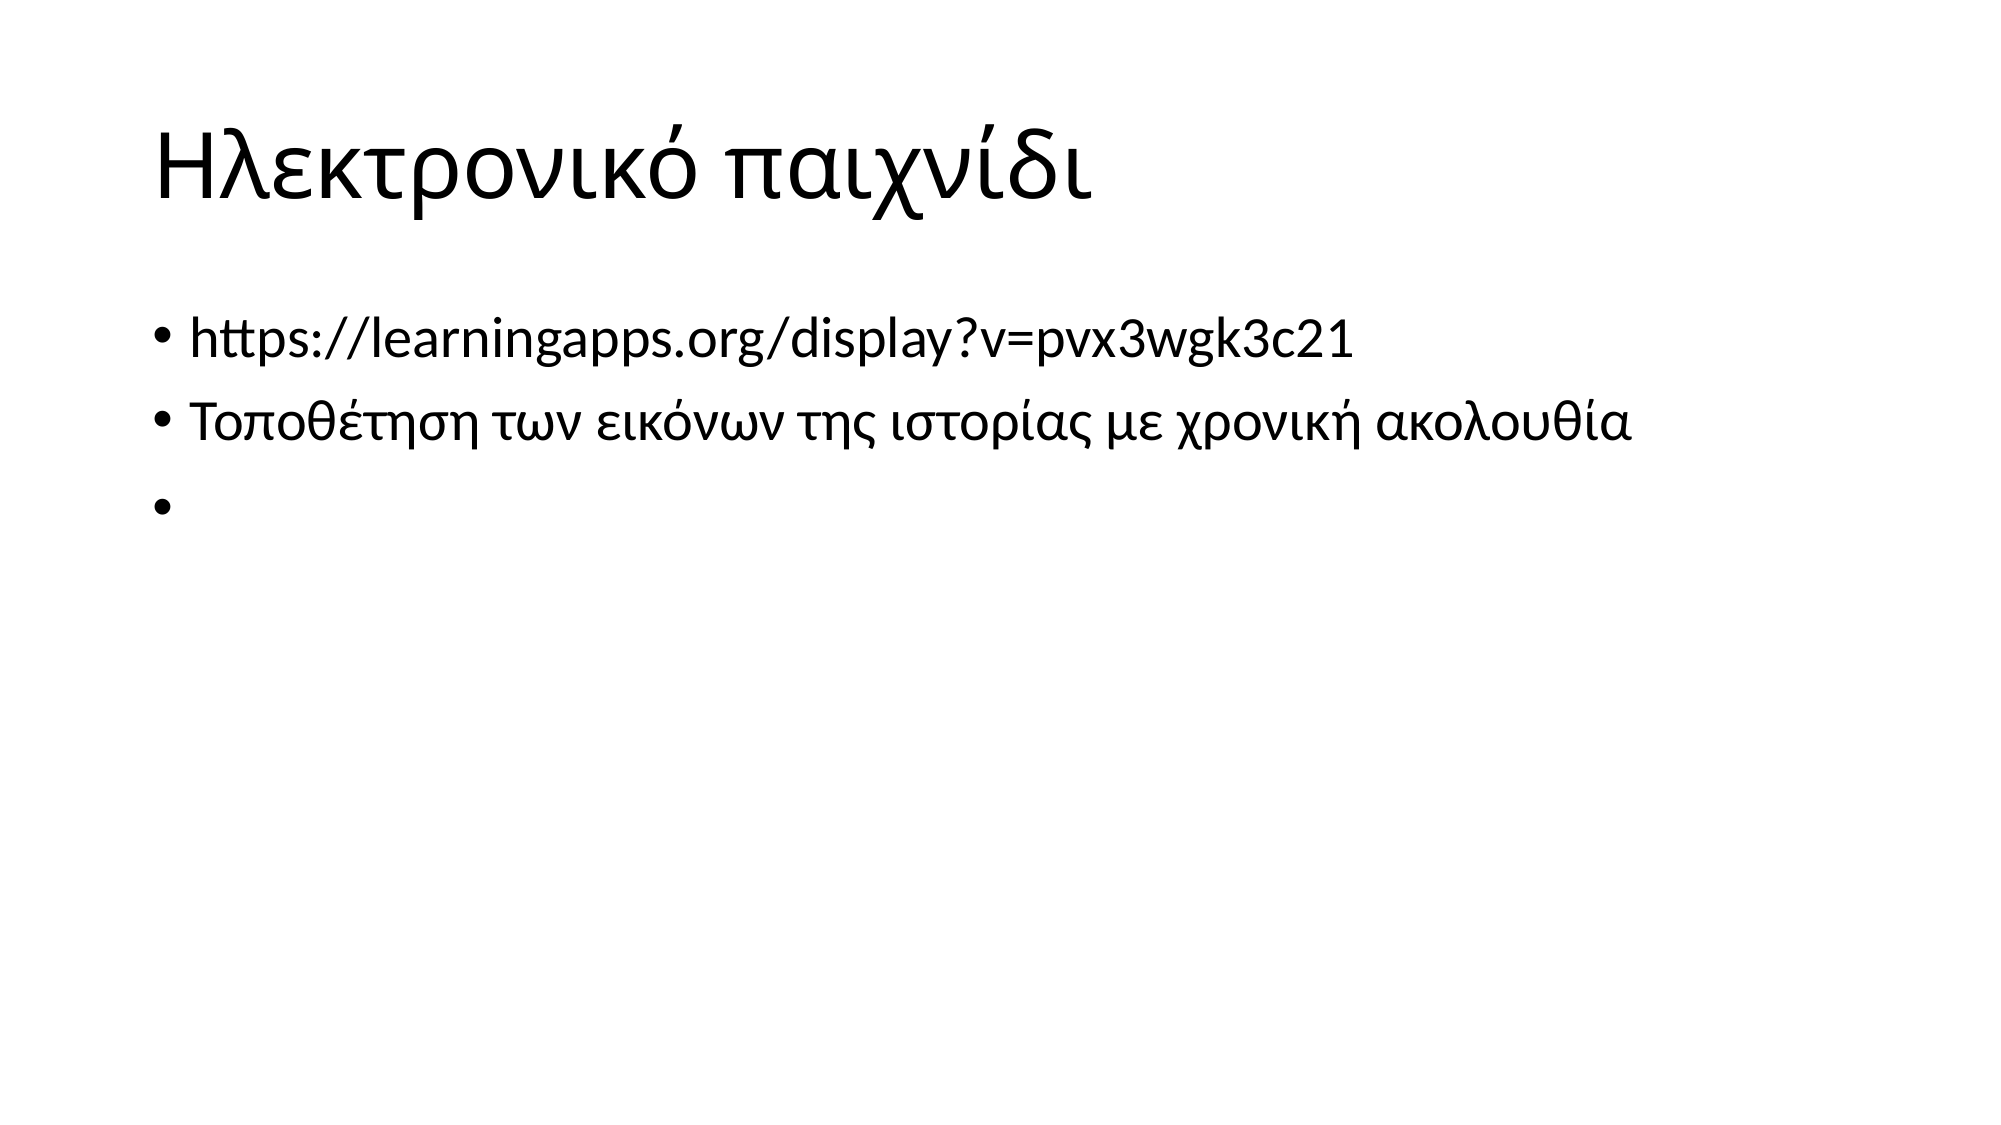

# Ηλεκτρονικό παιχνίδι
https://learningapps.org/display?v=pvx3wgk3c21
Τοποθέτηση των εικόνων της ιστορίας με χρονική ακολουθία